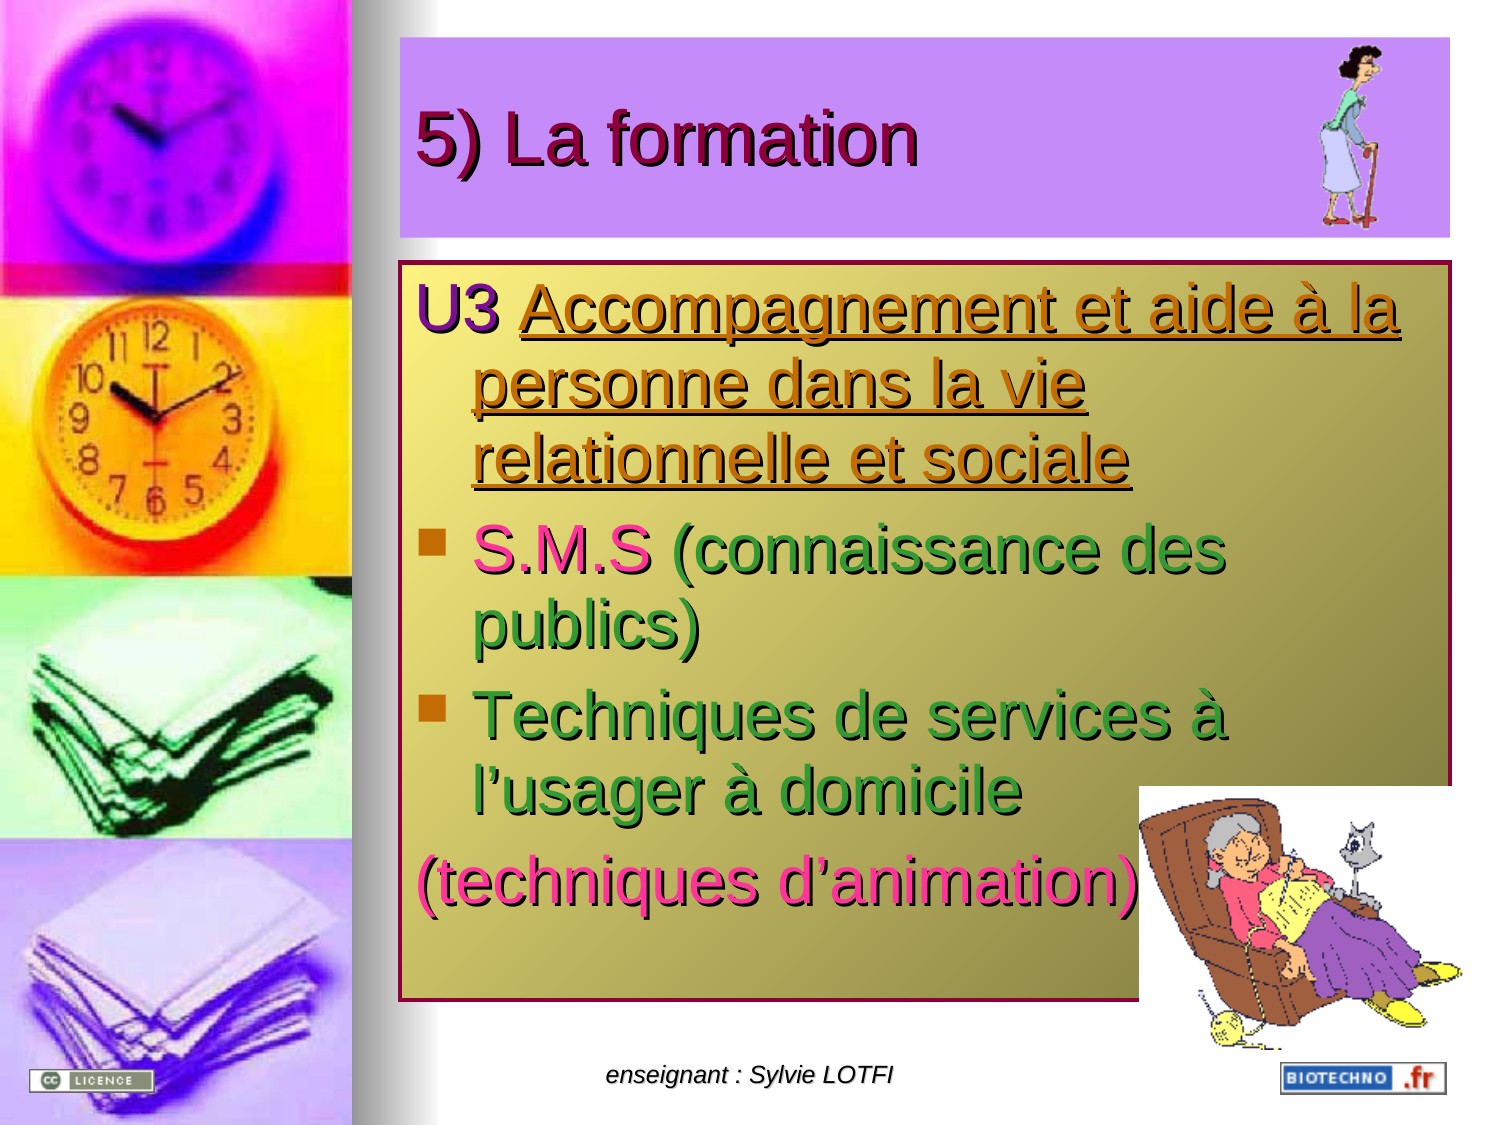

5) La formation
# U3 Accompagnement et aide à la personne dans la vie relationnelle et sociale
S.M.S (connaissance des publics)
Techniques de services à l’usager à domicile
(techniques d’animation)